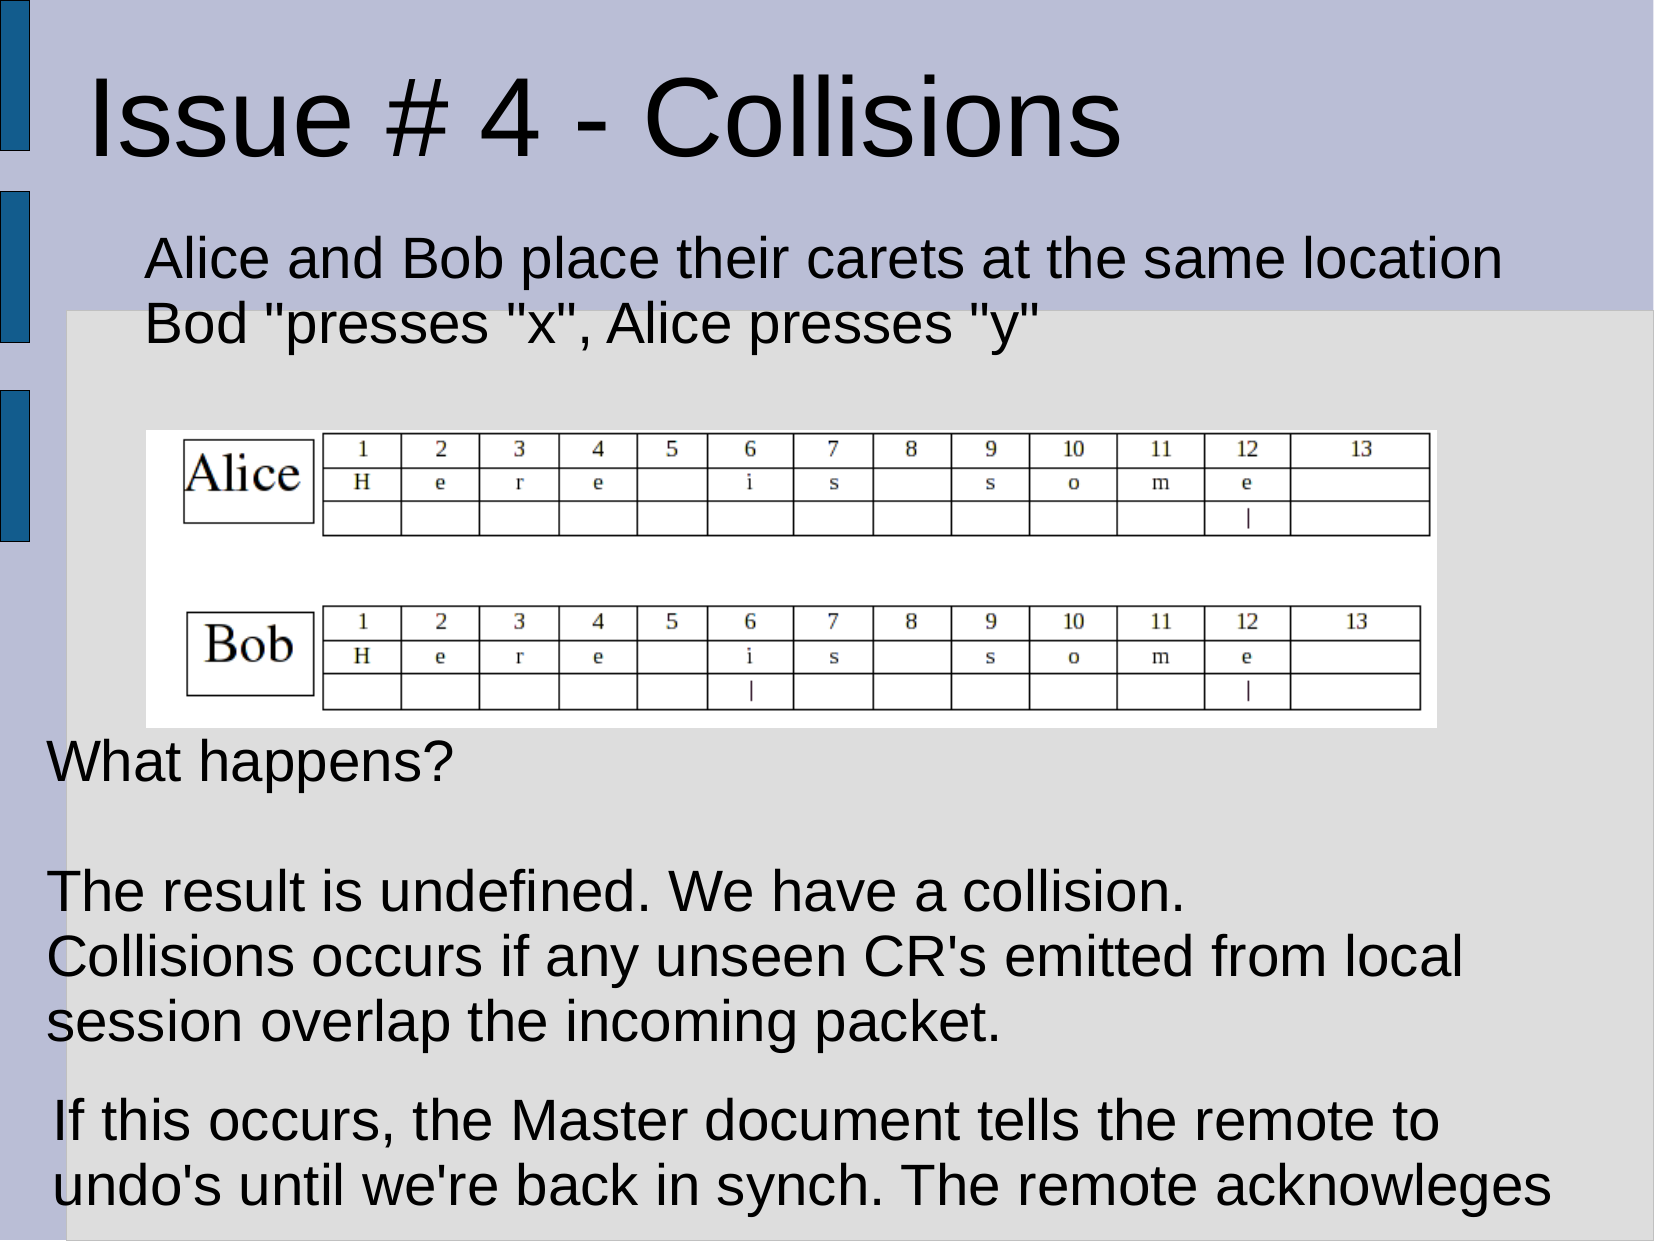

Issue # 4 - Collisions
Alice and Bob place their carets at the same location
Bod "presses "x", Alice presses "y"
What happens?
The result is undefined. We have a collision.
Collisions occurs if any unseen CR's emitted from local session overlap the incoming packet.
If this occurs, the Master document tells the remote to undo's until we're back in synch. The remote acknowleges